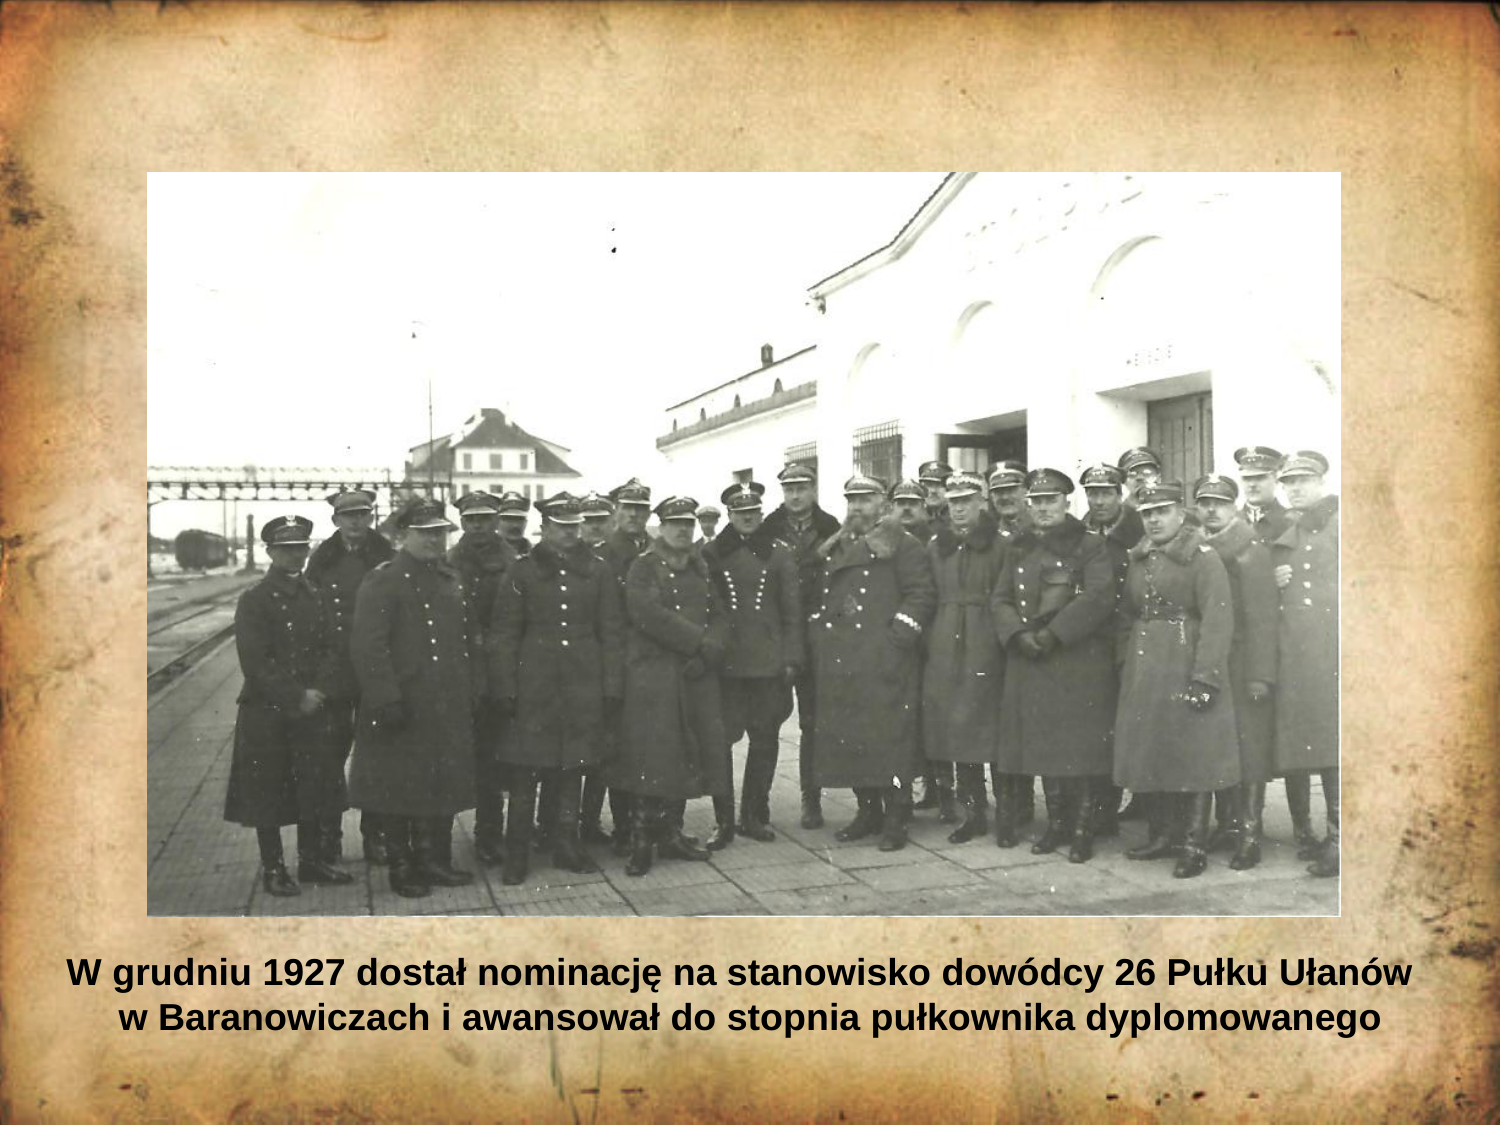

W grudniu 1927 dostał nominację na stanowisko dowódcy 26 Pułku Ułanów w Baranowiczach i awansował do stopnia pułkownika dyplomowanego